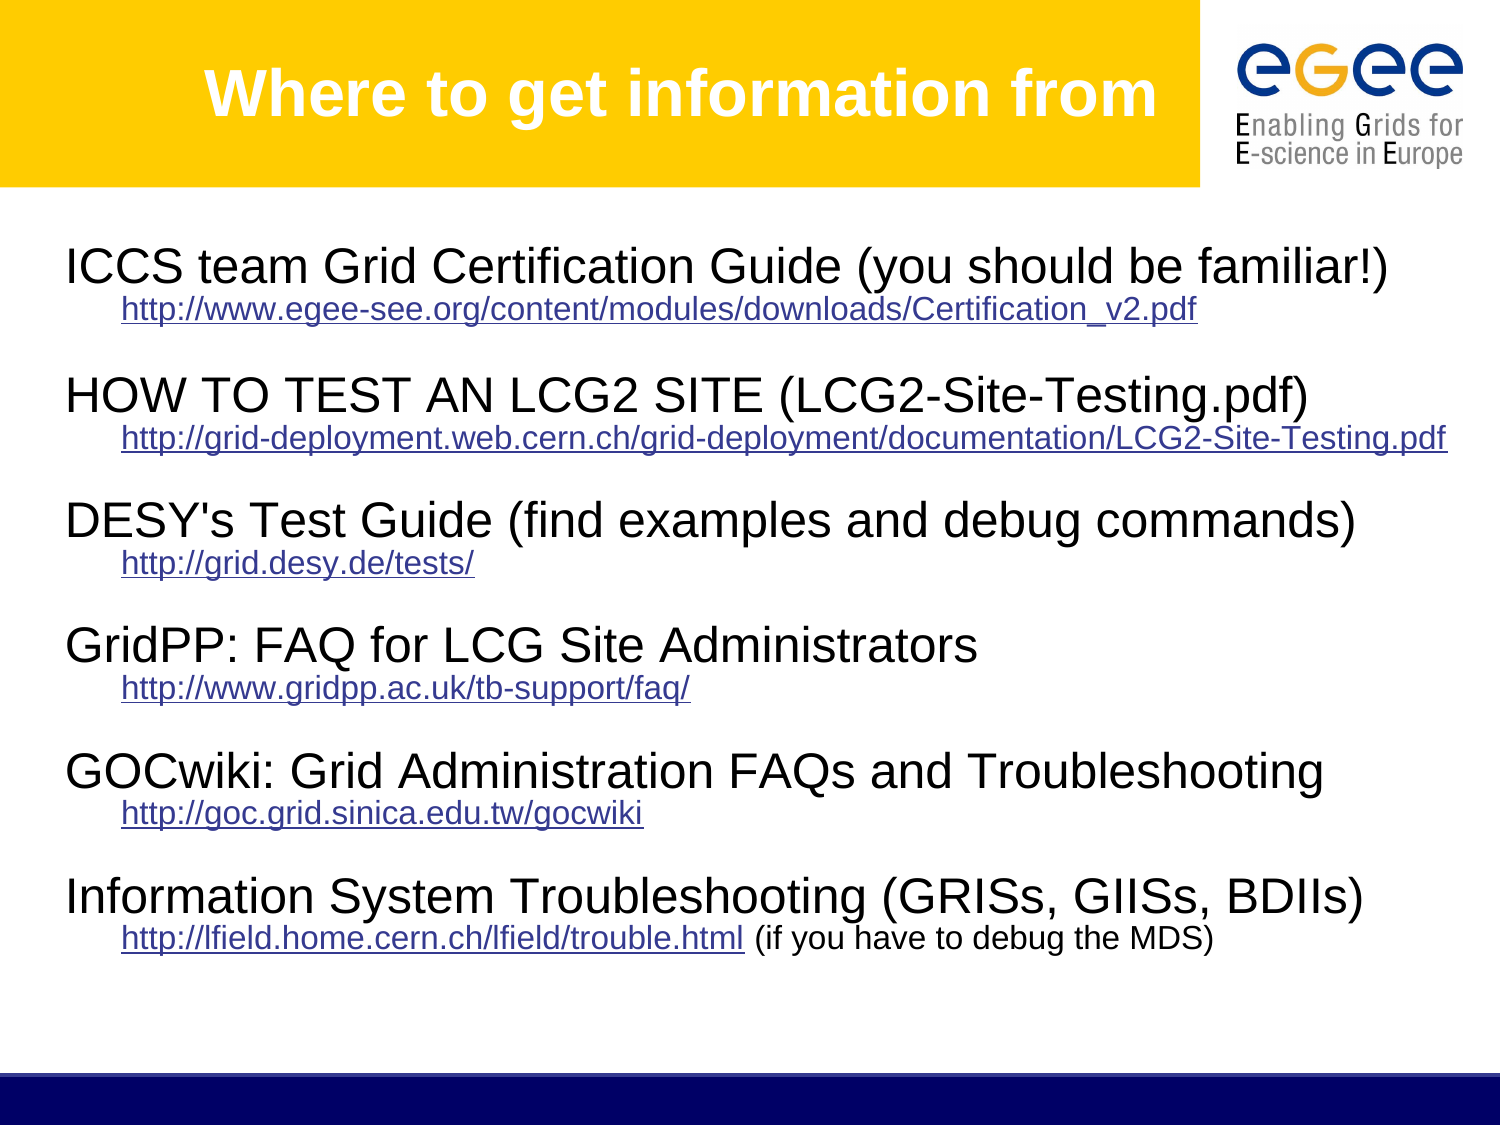

# Where to get information from
ICCS team Grid Certification Guide (you should be familiar!)
http://www.egee-see.org/content/modules/downloads/Certification_v2.pdf
HOW TO TEST AN LCG2 SITE (LCG2-Site-Testing.pdf)
http://grid-deployment.web.cern.ch/grid-deployment/documentation/LCG2-Site-Testing.pdf
DESY's Test Guide (find examples and debug commands)
http://grid.desy.de/tests/
GridPP: FAQ for LCG Site Administrators
http://www.gridpp.ac.uk/tb-support/faq/
GOCwiki: Grid Administration FAQs and Troubleshooting http://goc.grid.sinica.edu.tw/gocwiki
Information System Troubleshooting (GRISs, GIISs, BDIIs)
http://lfield.home.cern.ch/lfield/trouble.html (if you have to debug the MDS)